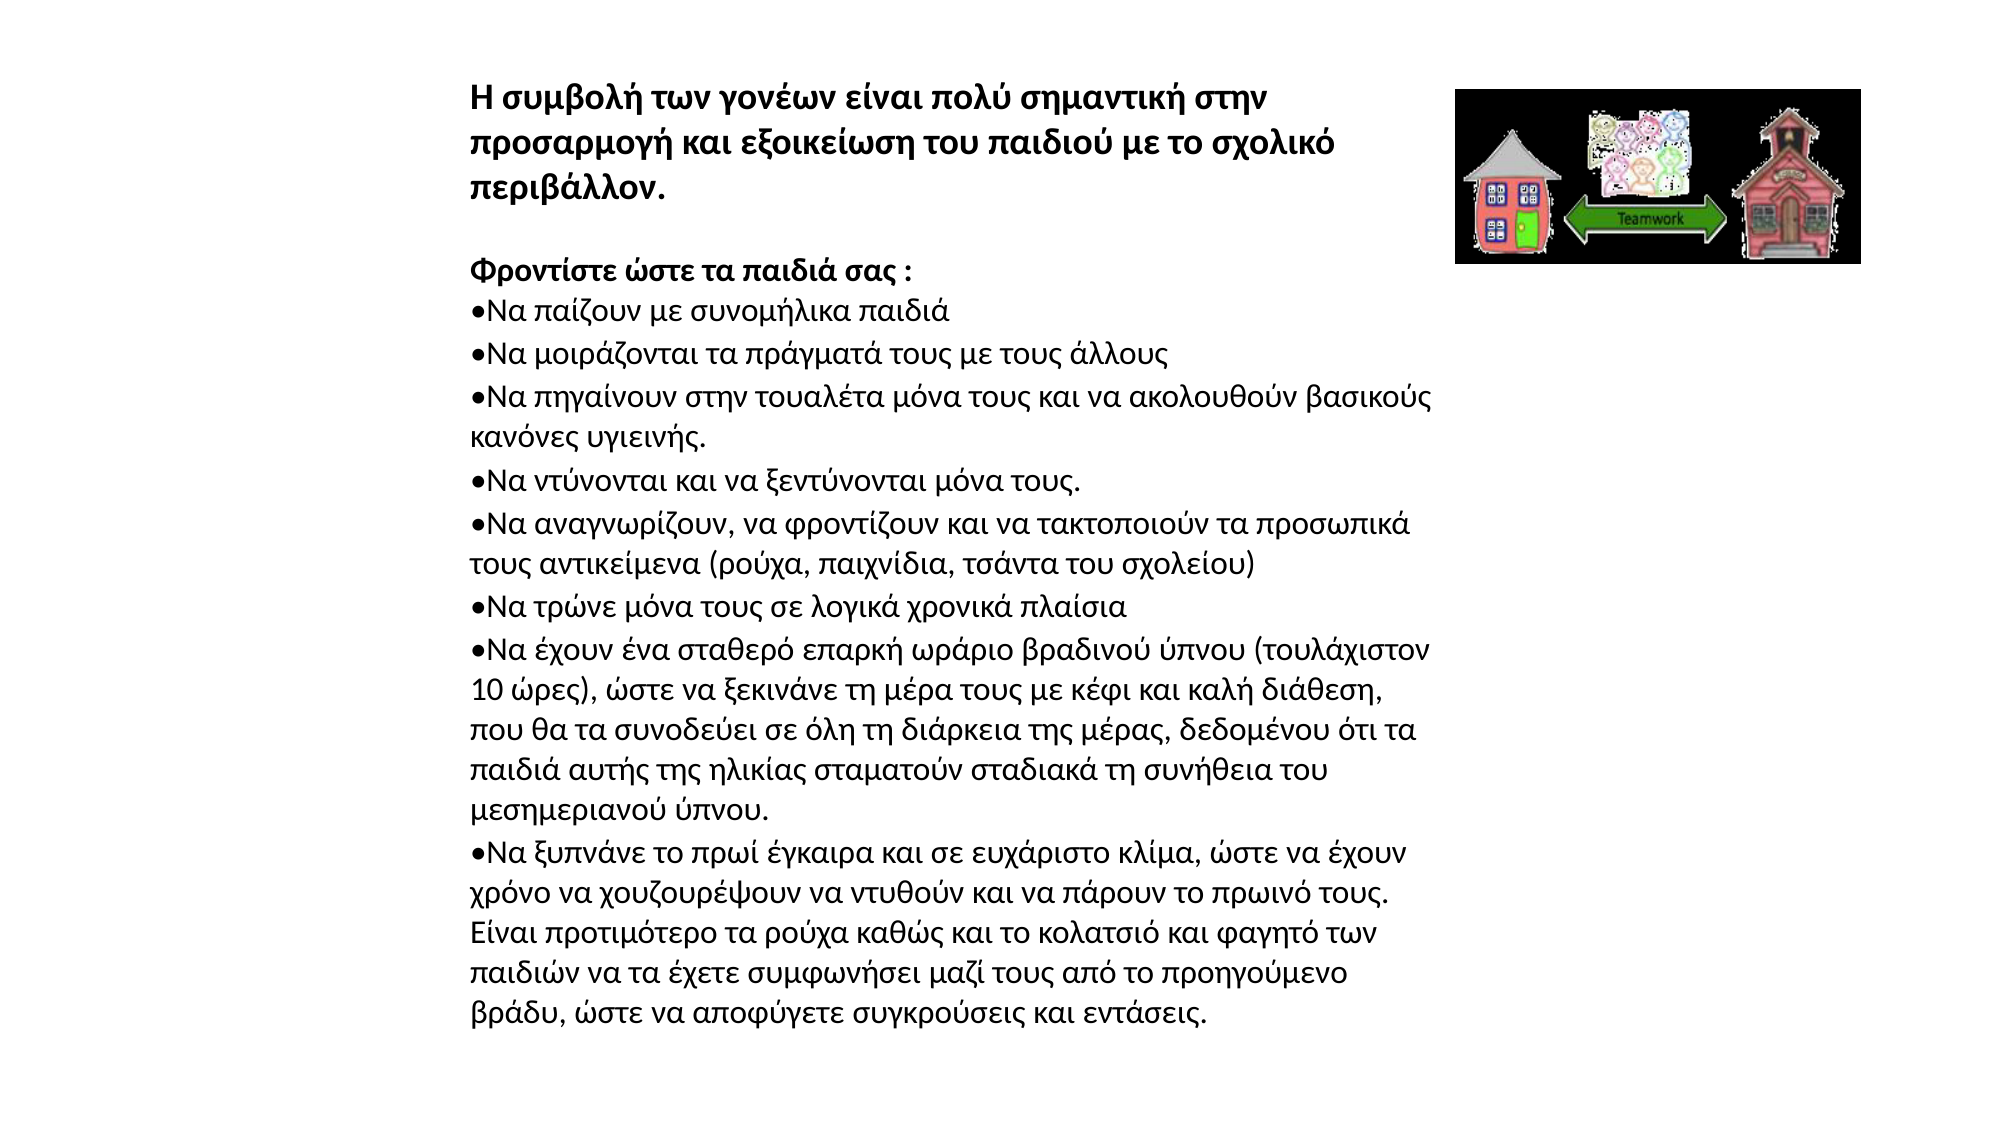

Η συμβολή των γονέων είναι πολύ σημαντική στην προσαρμογή και εξοικείωση του παιδιού με το σχολικό περιβάλλον.
Φροντίστε ώστε τα παιδιά σας :
•Να παίζουν με συνομήλικα παιδιά
•Να μοιράζονται τα πράγματά τους με τους άλλους
•Να πηγαίνουν στην τουαλέτα μόνα τους και να ακολουθούν βασικούς κανόνες υγιεινής.
•Να ντύνονται και να ξεντύνονται μόνα τους.
•Να αναγνωρίζουν, να φροντίζουν και να τακτοποιούν τα προσωπικά τους αντικείμενα (ρούχα, παιχνίδια, τσάντα του σχολείου)
•Να τρώνε μόνα τους σε λογικά χρονικά πλαίσια
•Να έχουν ένα σταθερό επαρκή ωράριο βραδινού ύπνου (τουλάχιστον 10 ώρες), ώστε να ξεκινάνε τη μέρα τους με κέφι και καλή διάθεση, που θα τα συνοδεύει σε όλη τη διάρκεια της μέρας, δεδομένου ότι τα παιδιά αυτής της ηλικίας σταματούν σταδιακά τη συνήθεια του μεσημεριανού ύπνου.
•Να ξυπνάνε το πρωί έγκαιρα και σε ευχάριστο κλίμα, ώστε να έχουν χρόνο να χουζουρέψουν να ντυθούν και να πάρουν το πρωινό τους. Είναι προτιμότερο τα ρούχα καθώς και το κολατσιό και φαγητό των παιδιών να τα έχετε συμφωνήσει μαζί τους από το προηγούμενο βράδυ, ώστε να αποφύγετε συγκρούσεις και εντάσεις.